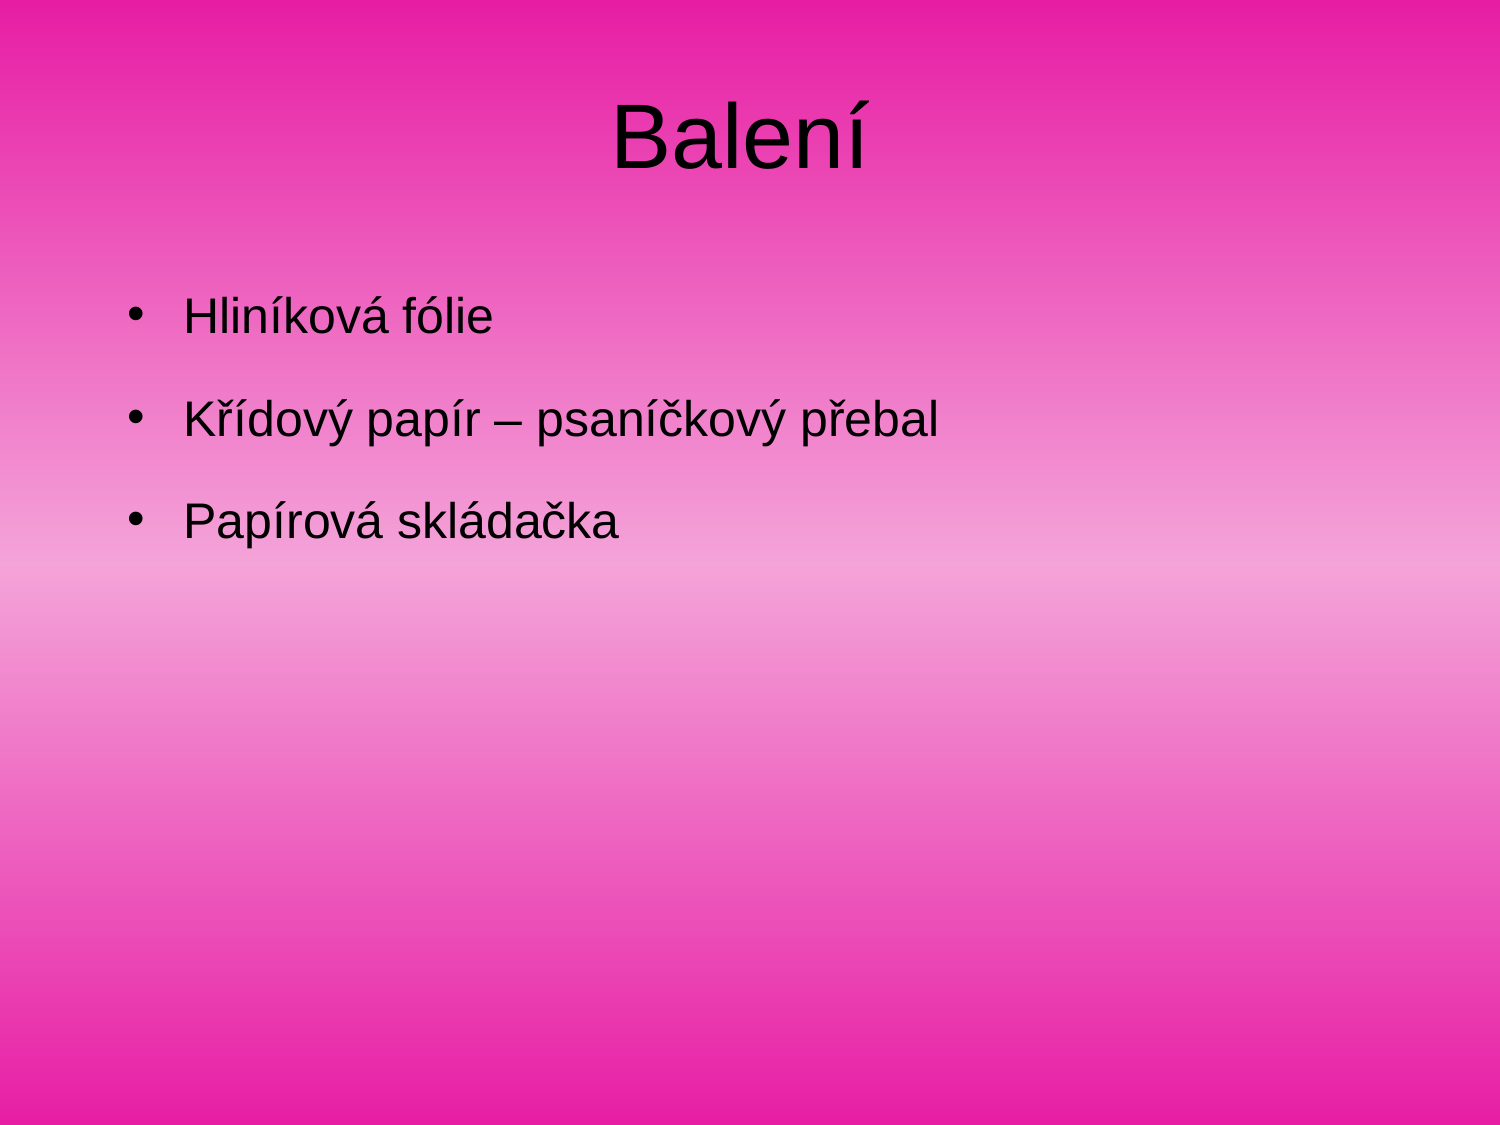

# Balení
Hliníková fólie
Křídový papír – psaníčkový přebal
Papírová skládačka